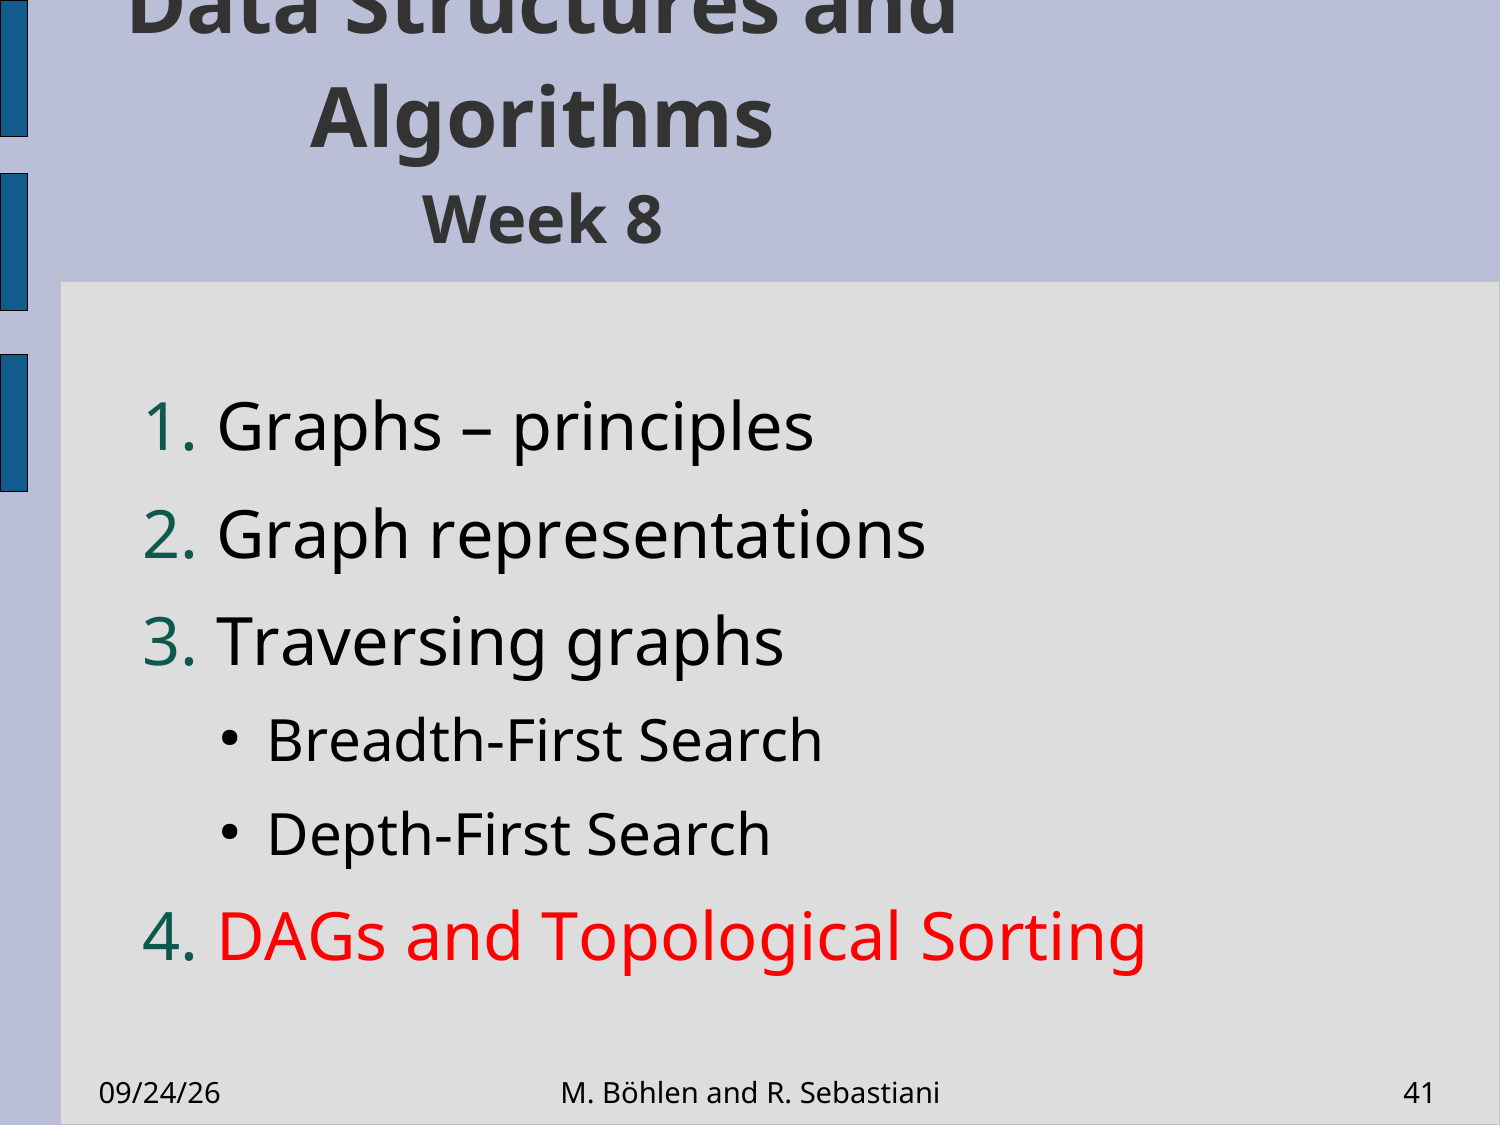

# Data Structures and Algorithms Week 8
 Graphs – principles
 Graph representations
 Traversing graphs
Breadth-First Search
Depth-First Search
 DAGs and Topological Sorting
M. Böhlen and R. Sebastiani
41